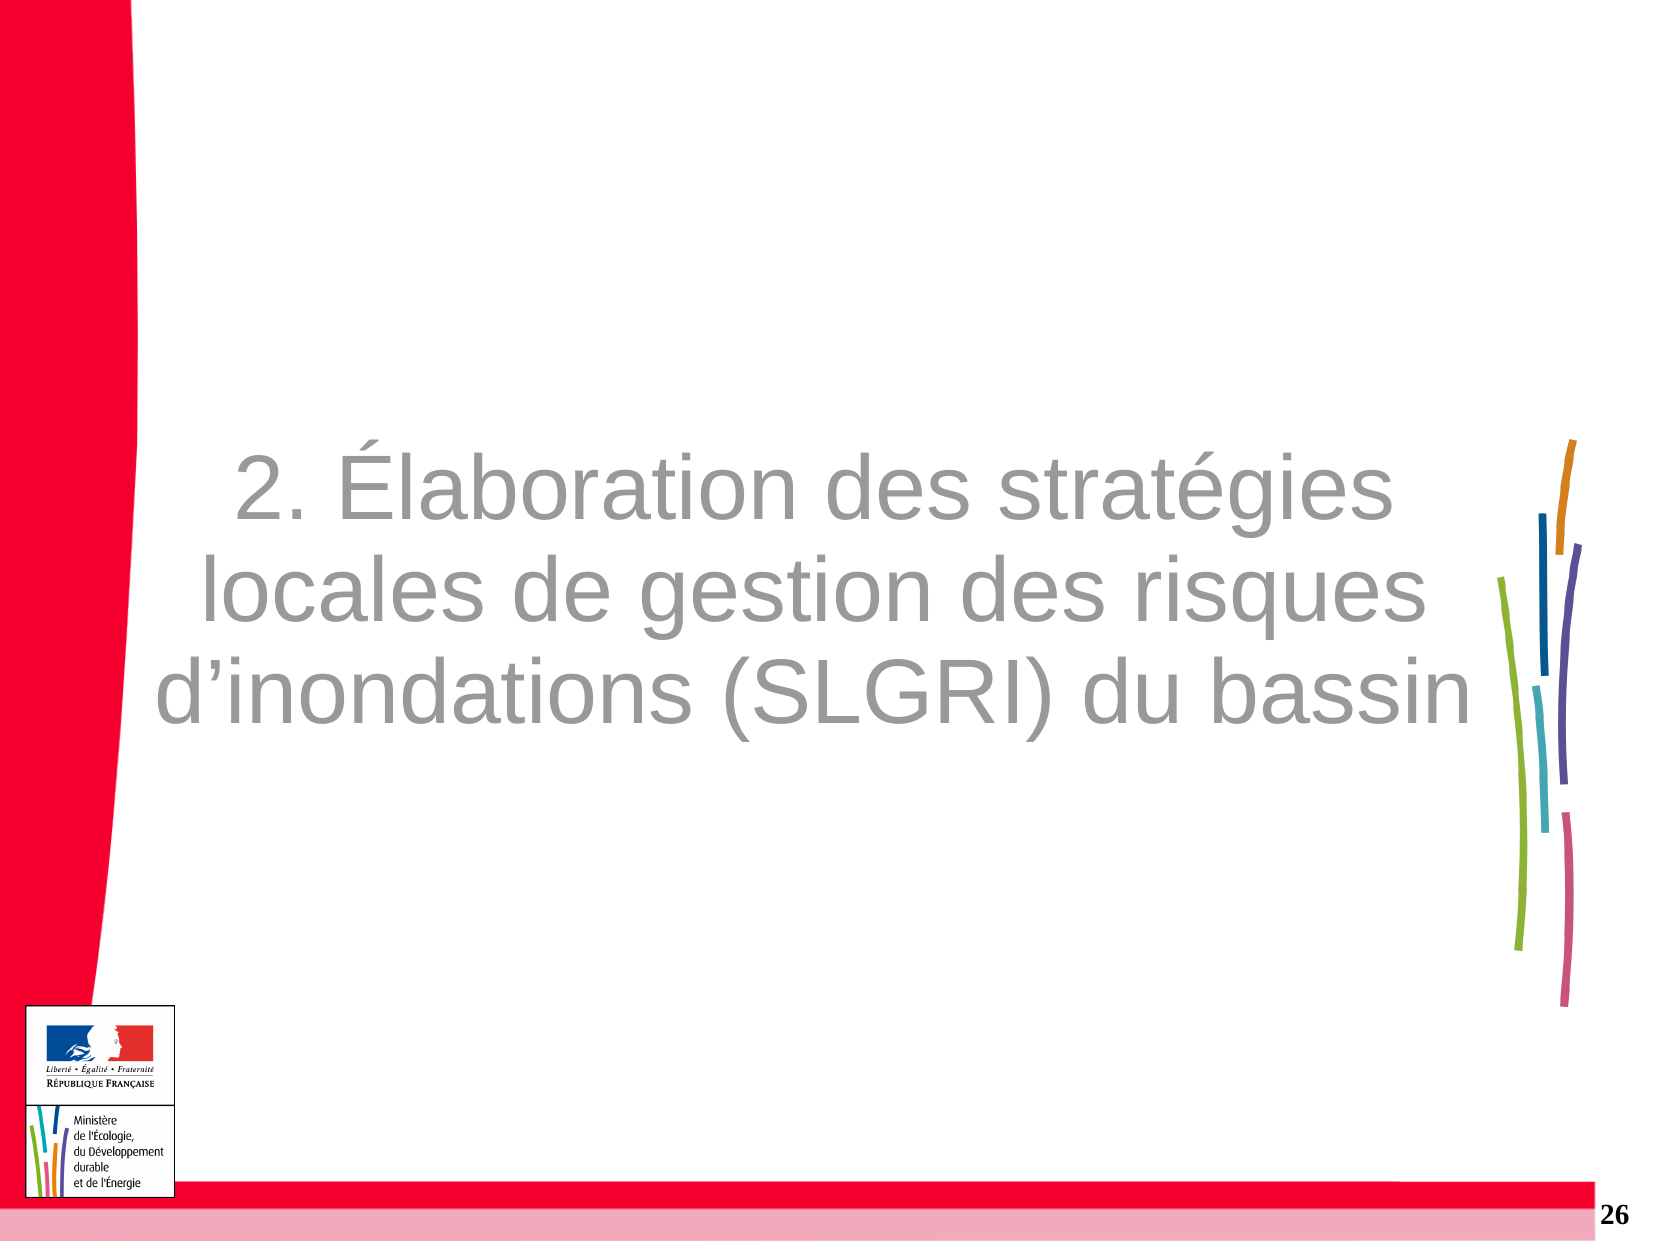

# 2. Élaboration des stratégies locales de gestion des risques d’inondations (SLGRI) du bassin
26